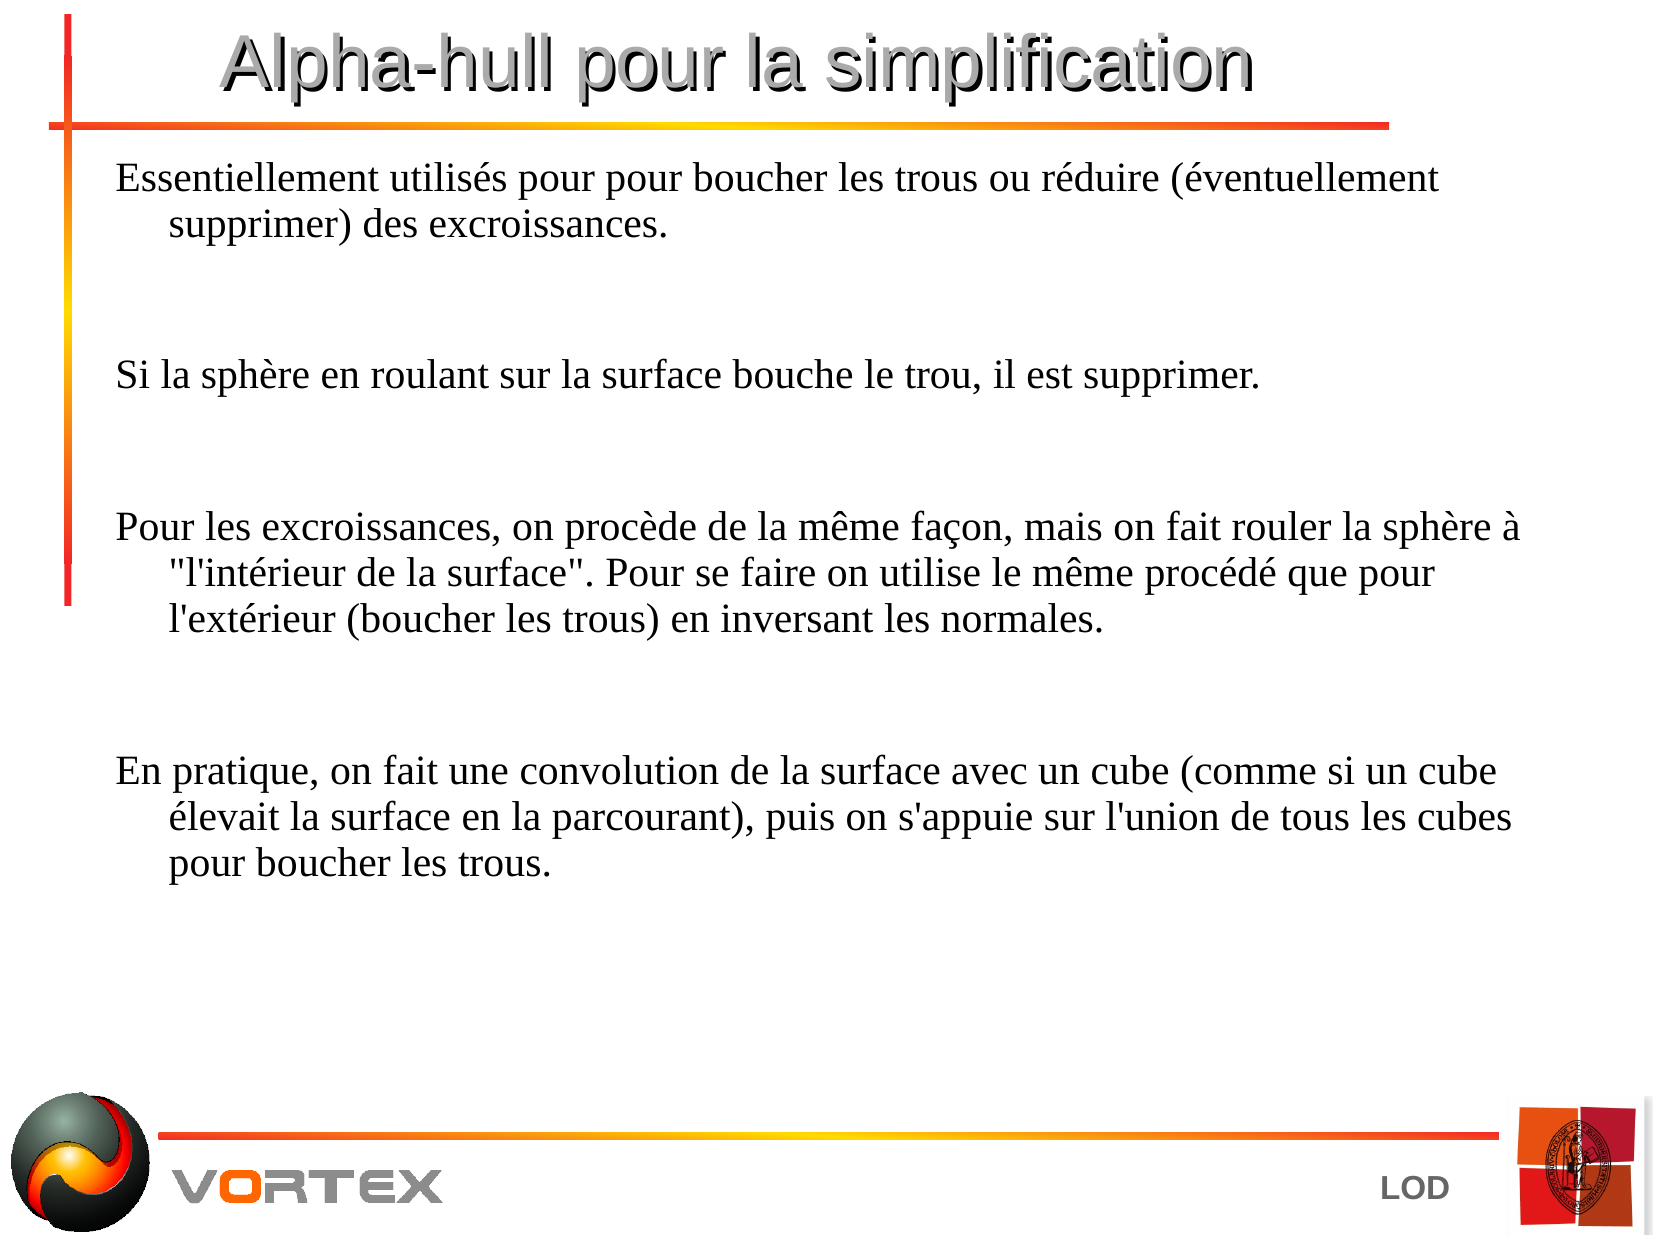

# Alpha-hull pour la simplification
Essentiellement utilisés pour pour boucher les trous ou réduire (éventuellement supprimer) des excroissances.
Si la sphère en roulant sur la surface bouche le trou, il est supprimer.
Pour les excroissances, on procède de la même façon, mais on fait rouler la sphère à "l'intérieur de la surface". Pour se faire on utilise le même procédé que pour l'extérieur (boucher les trous) en inversant les normales.
En pratique, on fait une convolution de la surface avec un cube (comme si un cube élevait la surface en la parcourant), puis on s'appuie sur l'union de tous les cubes pour boucher les trous.